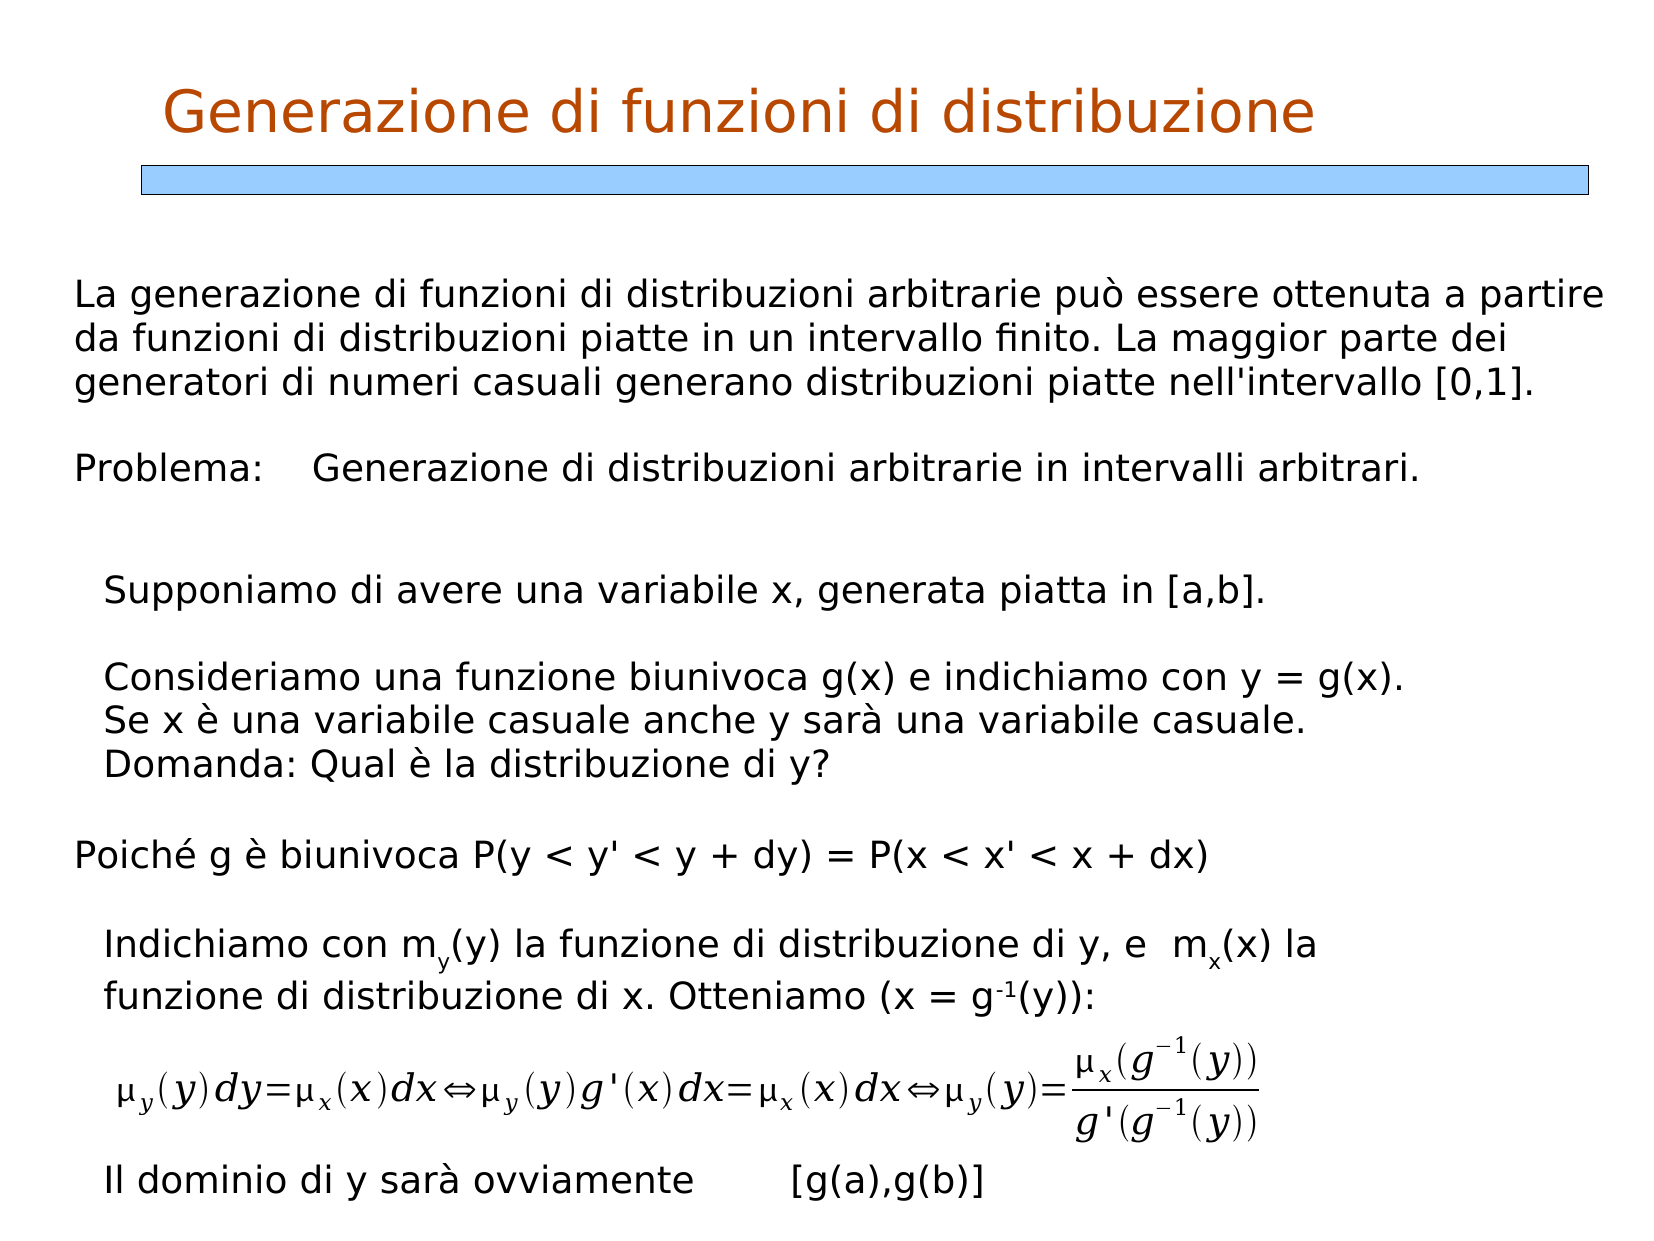

Generazione di funzioni di distribuzione
La generazione di funzioni di distribuzioni arbitrarie può essere ottenuta a partire da funzioni di distribuzioni piatte in un intervallo finito. La maggior parte dei generatori di numeri casuali generano distribuzioni piatte nell'intervallo [0,1].
Problema: Generazione di distribuzioni arbitrarie in intervalli arbitrari.
Supponiamo di avere una variabile x, generata piatta in [a,b].
Consideriamo una funzione biunivoca g(x) e indichiamo con y = g(x).
Se x è una variabile casuale anche y sarà una variabile casuale.
Domanda: Qual è la distribuzione di y?
Poiché g è biunivoca P(y < y' < y + dy) = P(x < x' < x + dx)
Indichiamo con my(y) la funzione di distribuzione di y, e mx(x) la funzione di distribuzione di x. Otteniamo (x = g-1(y)):
Il dominio di y sarà ovviamente [g(a),g(b)]